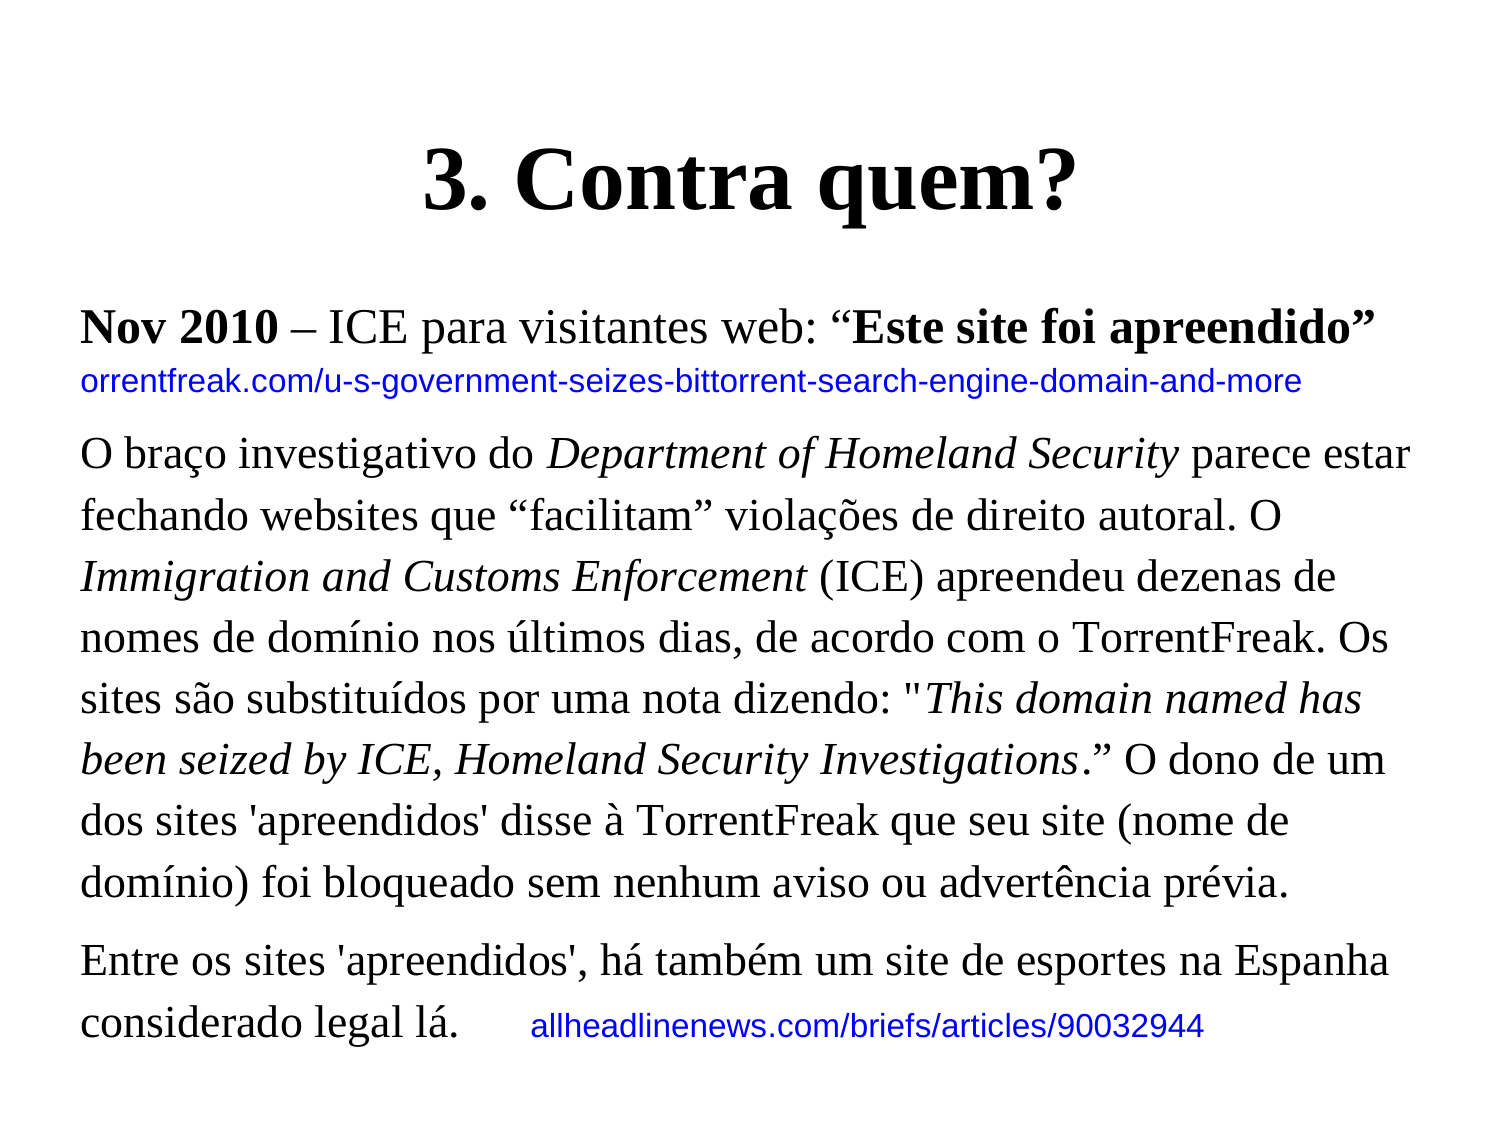

# 3. Contra quem?
Nov 2010 – ICE para visitantes web: “Este site foi apreendido”
orrentfreak.com/u-s-government-seizes-bittorrent-search-engine-domain-and-more
O braço investigativo do Department of Homeland Security parece estar fechando websites que “facilitam” violações de direito autoral. O Immigration and Customs Enforcement (ICE) apreendeu dezenas de nomes de domínio nos últimos dias, de acordo com o TorrentFreak. Os sites são substituídos por uma nota dizendo: "This domain named has been seized by ICE, Homeland Security Investigations.” O dono de um dos sites 'apreendidos' disse à TorrentFreak que seu site (nome de domínio) foi bloqueado sem nenhum aviso ou advertência prévia.
Entre os sites 'apreendidos', há também um site de esportes na Espanha considerado legal lá. 	allheadlinenews.com/briefs/articles/90032944